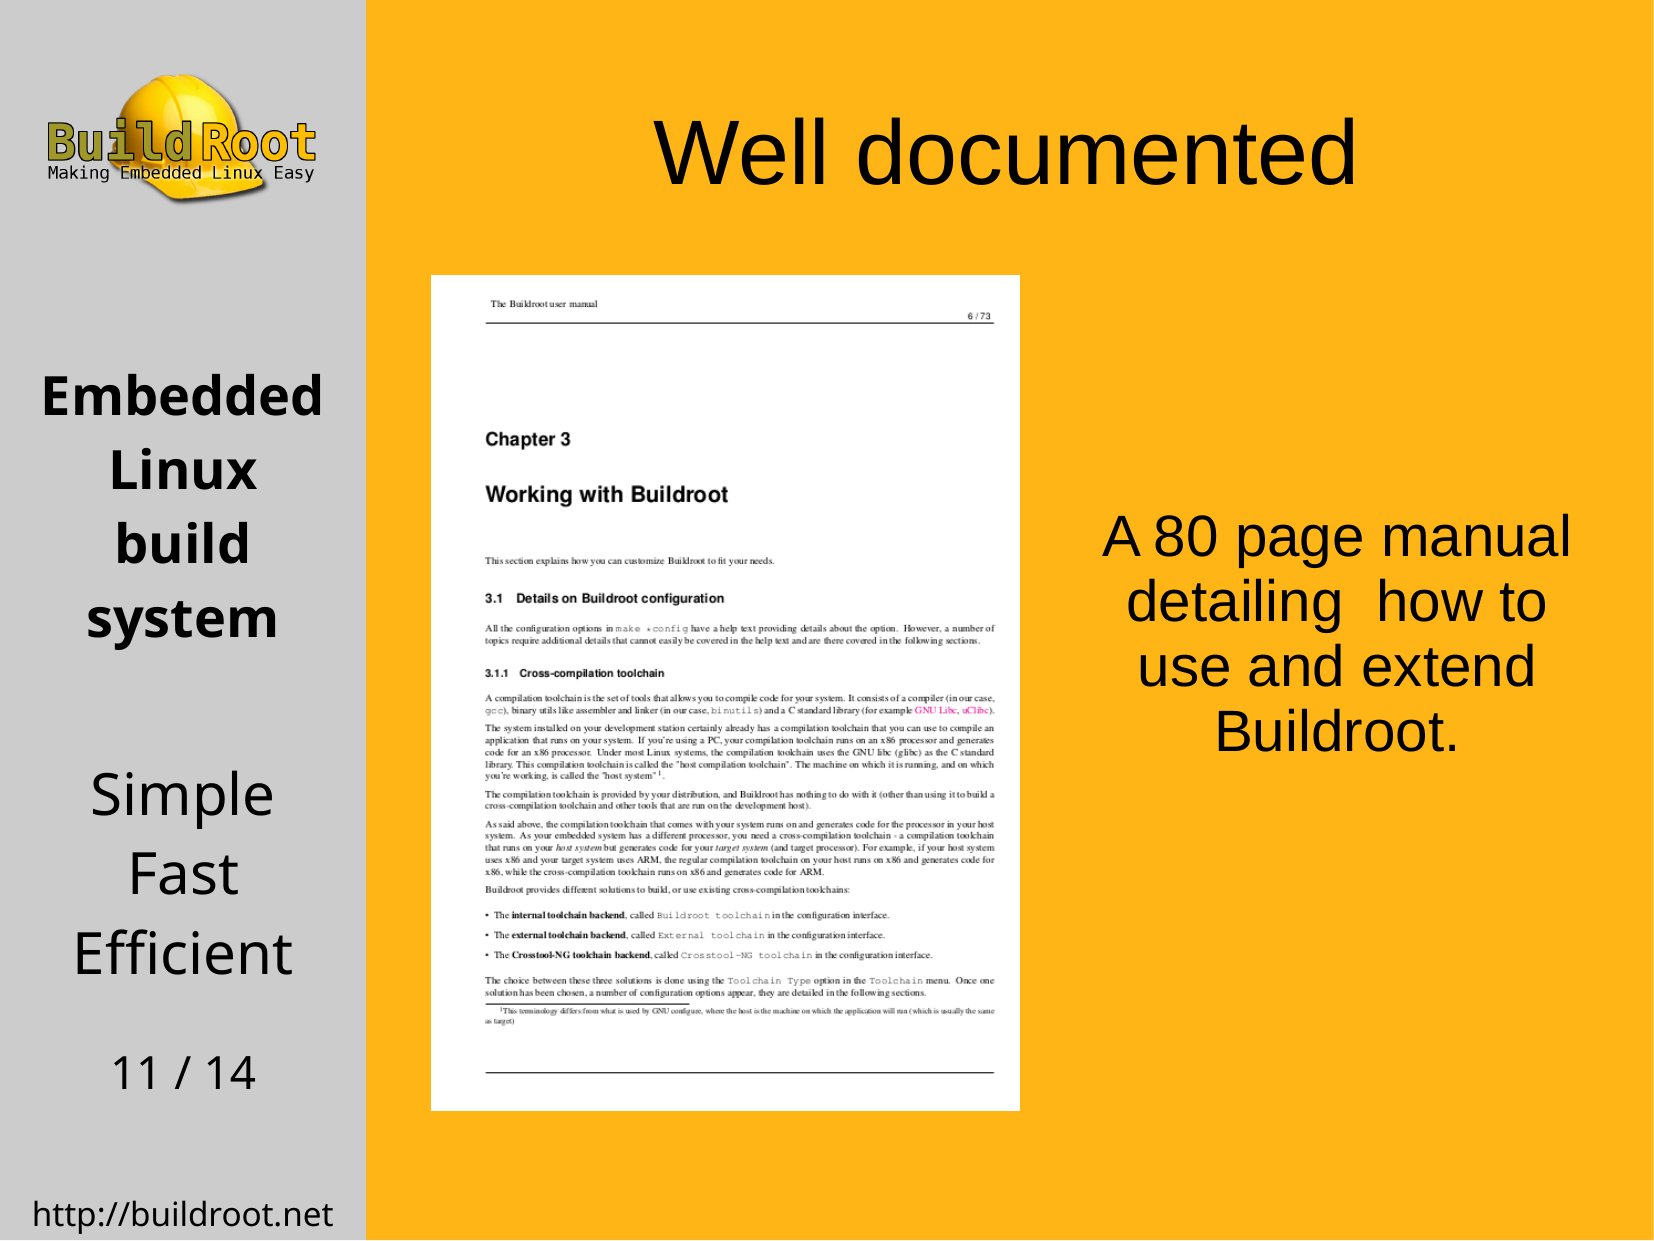

# Well documented
A 80 page manual detailing how to use and extend Buildroot.